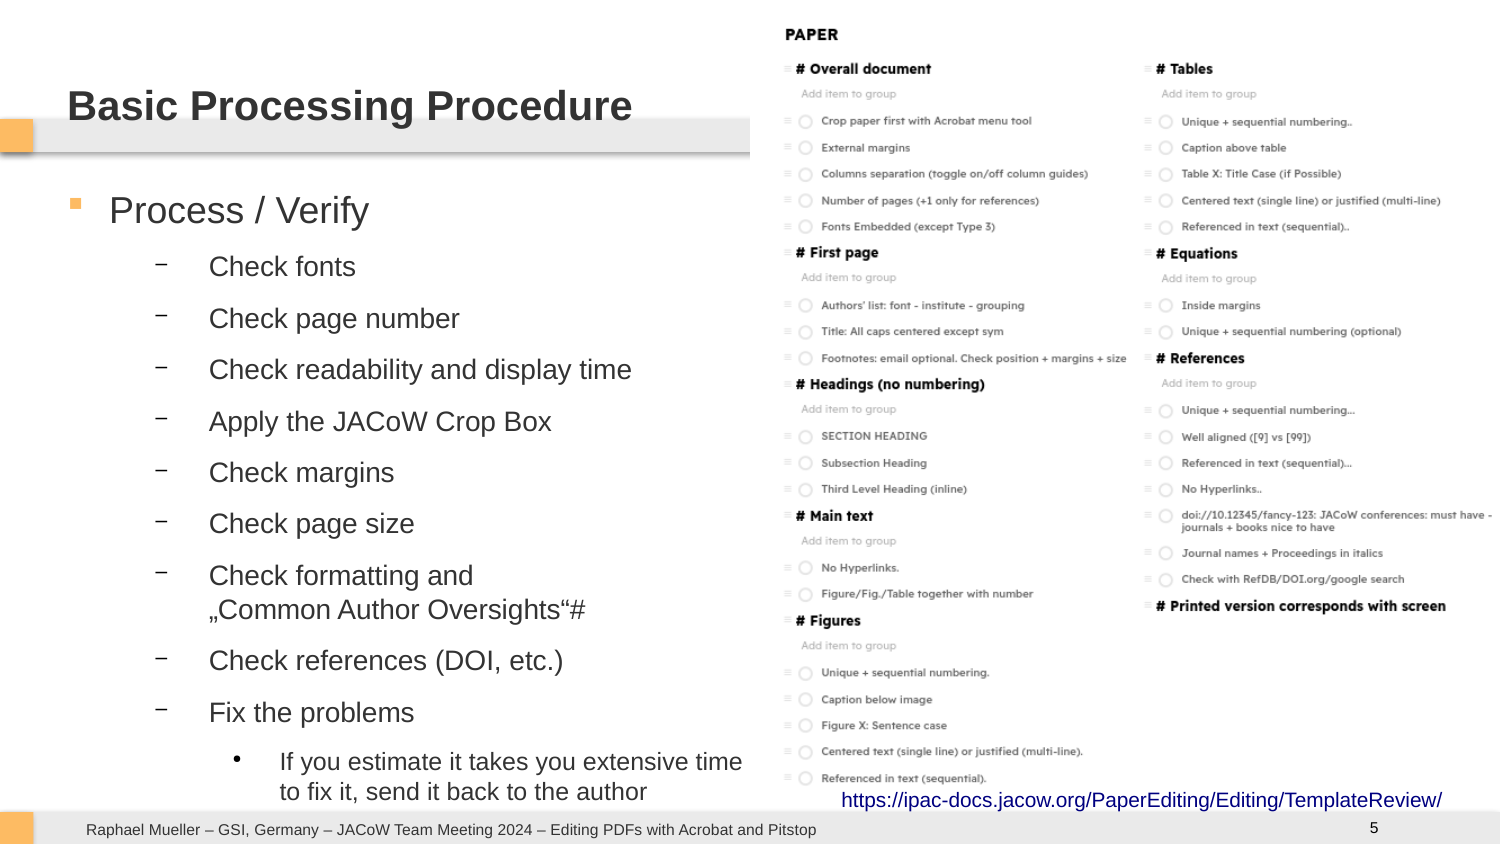

Basic Processing Procedure
# Process / Verify
Check fonts
Check page number
Check readability and display time
Apply the JACoW Crop Box
Check margins
Check page size
Check formatting and
„Common Author Oversights“#
Check references (DOI, etc.)
Fix the problems
If you estimate it takes you extensive time
to fix it, send it back to the author
https://ipac-docs.jacow.org/PaperEditing/Editing/TemplateReview/